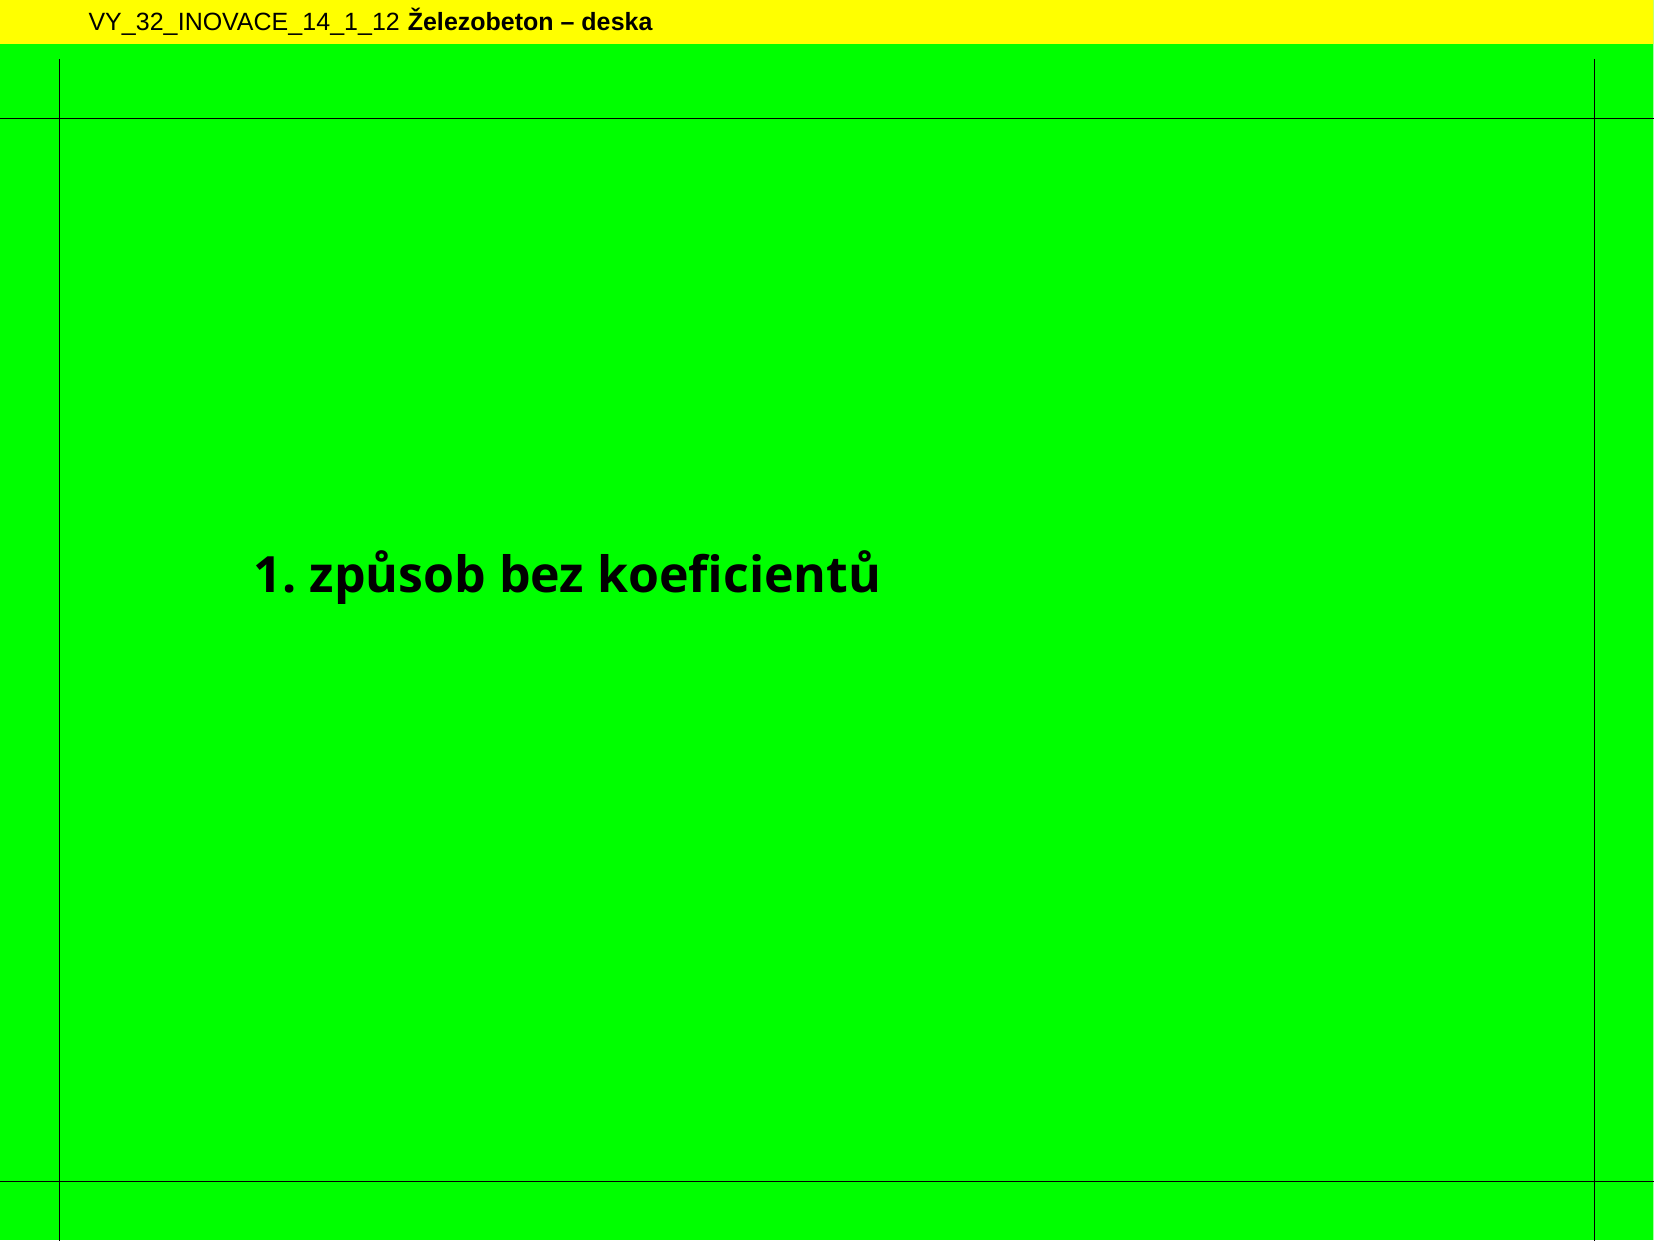

VY_32_INOVACE_14_1_12 Železobeton – deska
1. způsob bez koeficientů